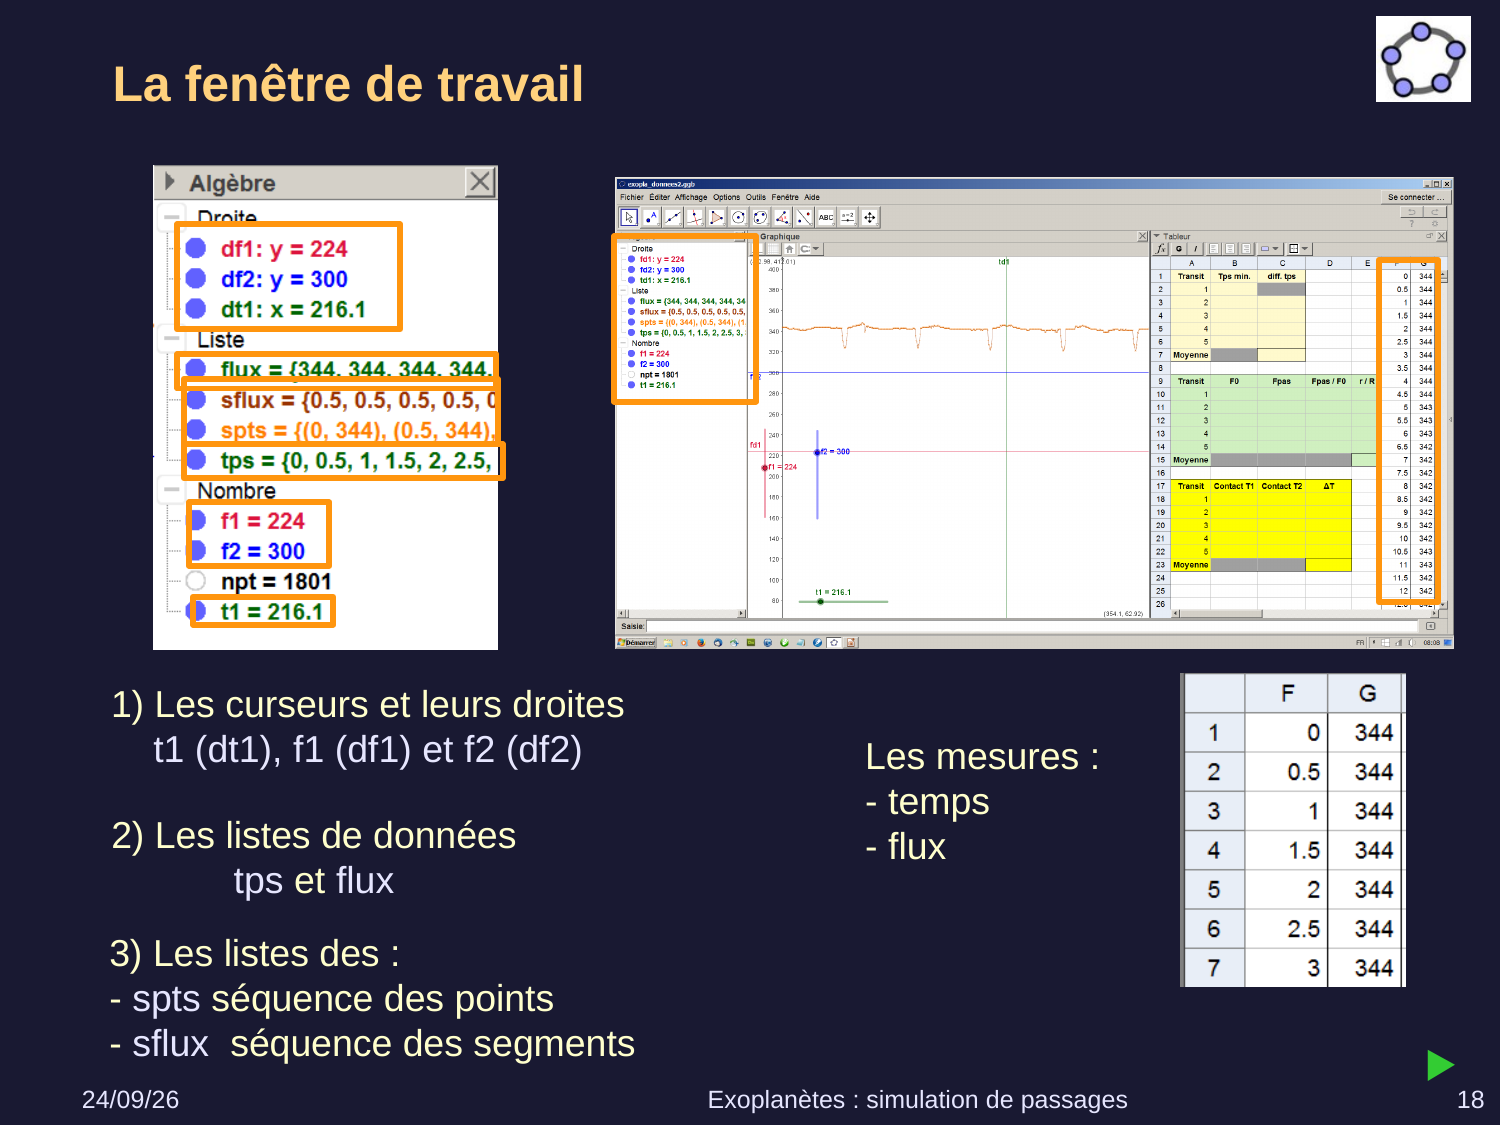

La fenêtre de travail
1) Les curseurs et leurs droites
t1 (dt1), f1 (df1) et f2 (df2)
Les mesures :
- temps
- flux
2) Les listes de données
tps et flux
3) Les listes des :
- spts séquence des points
- sflux séquence des segments

Exoplanètes : simulation de passages
18